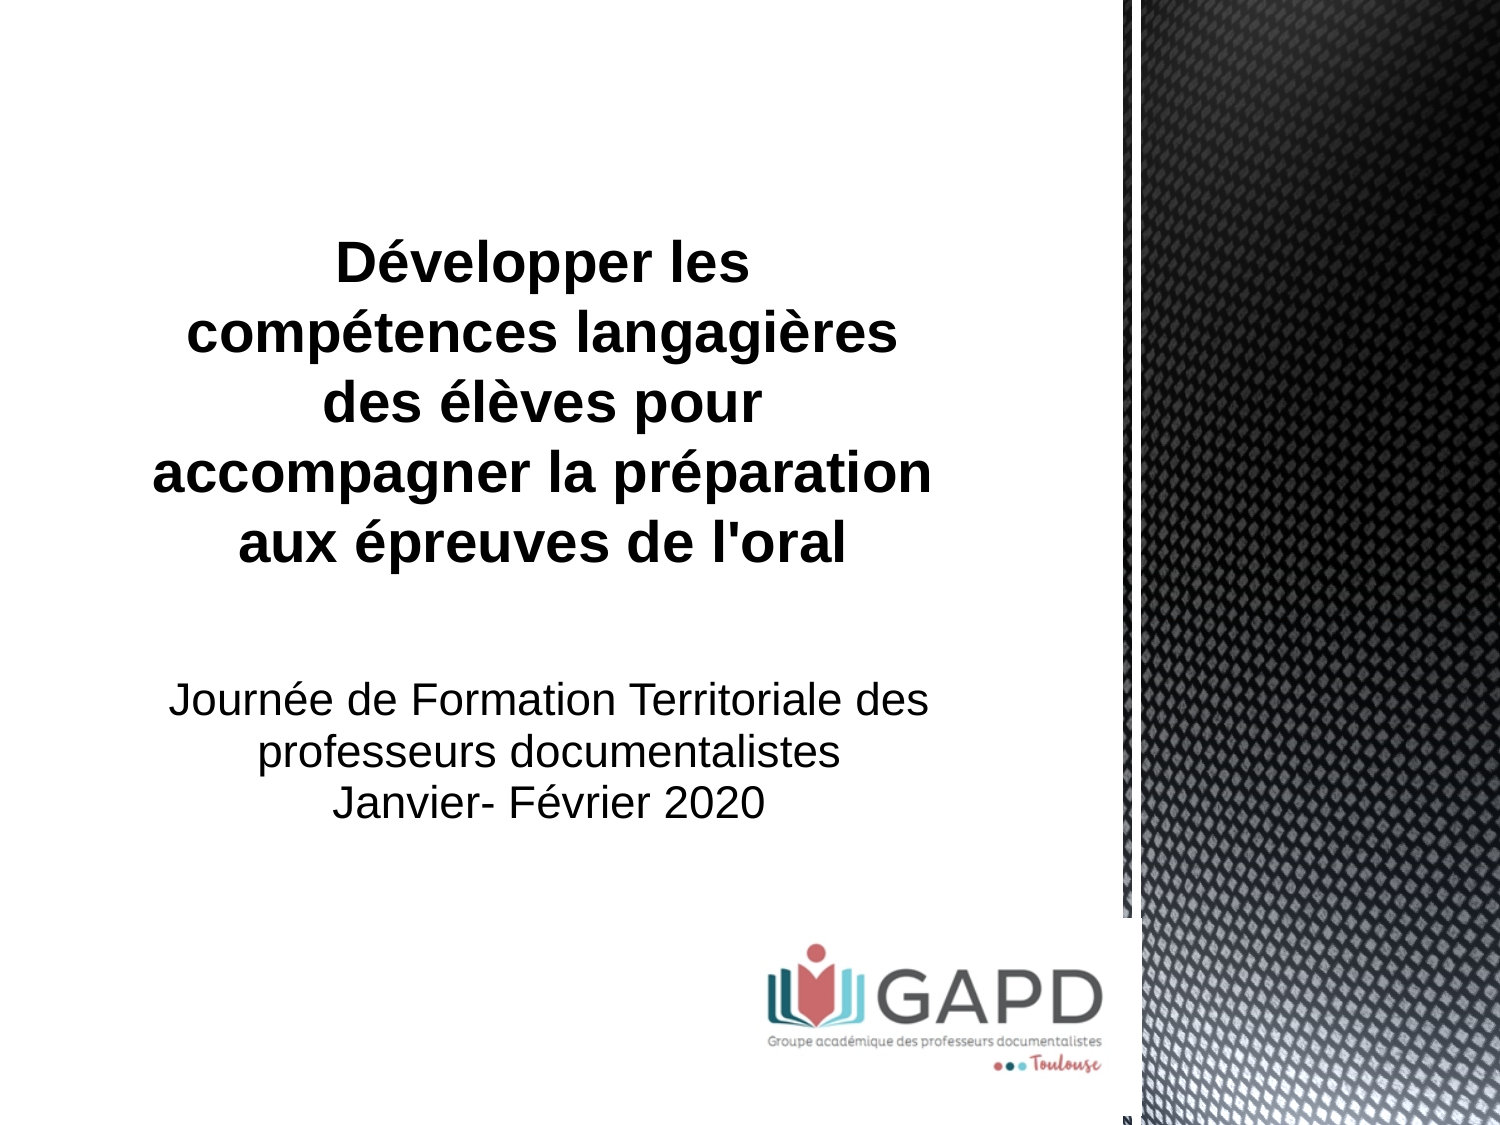

# Développer les compétences langagières des élèves pour accompagner la préparation aux épreuves de l'oral
Journée de Formation Territoriale des professeurs documentalistes
Janvier- Février 2020